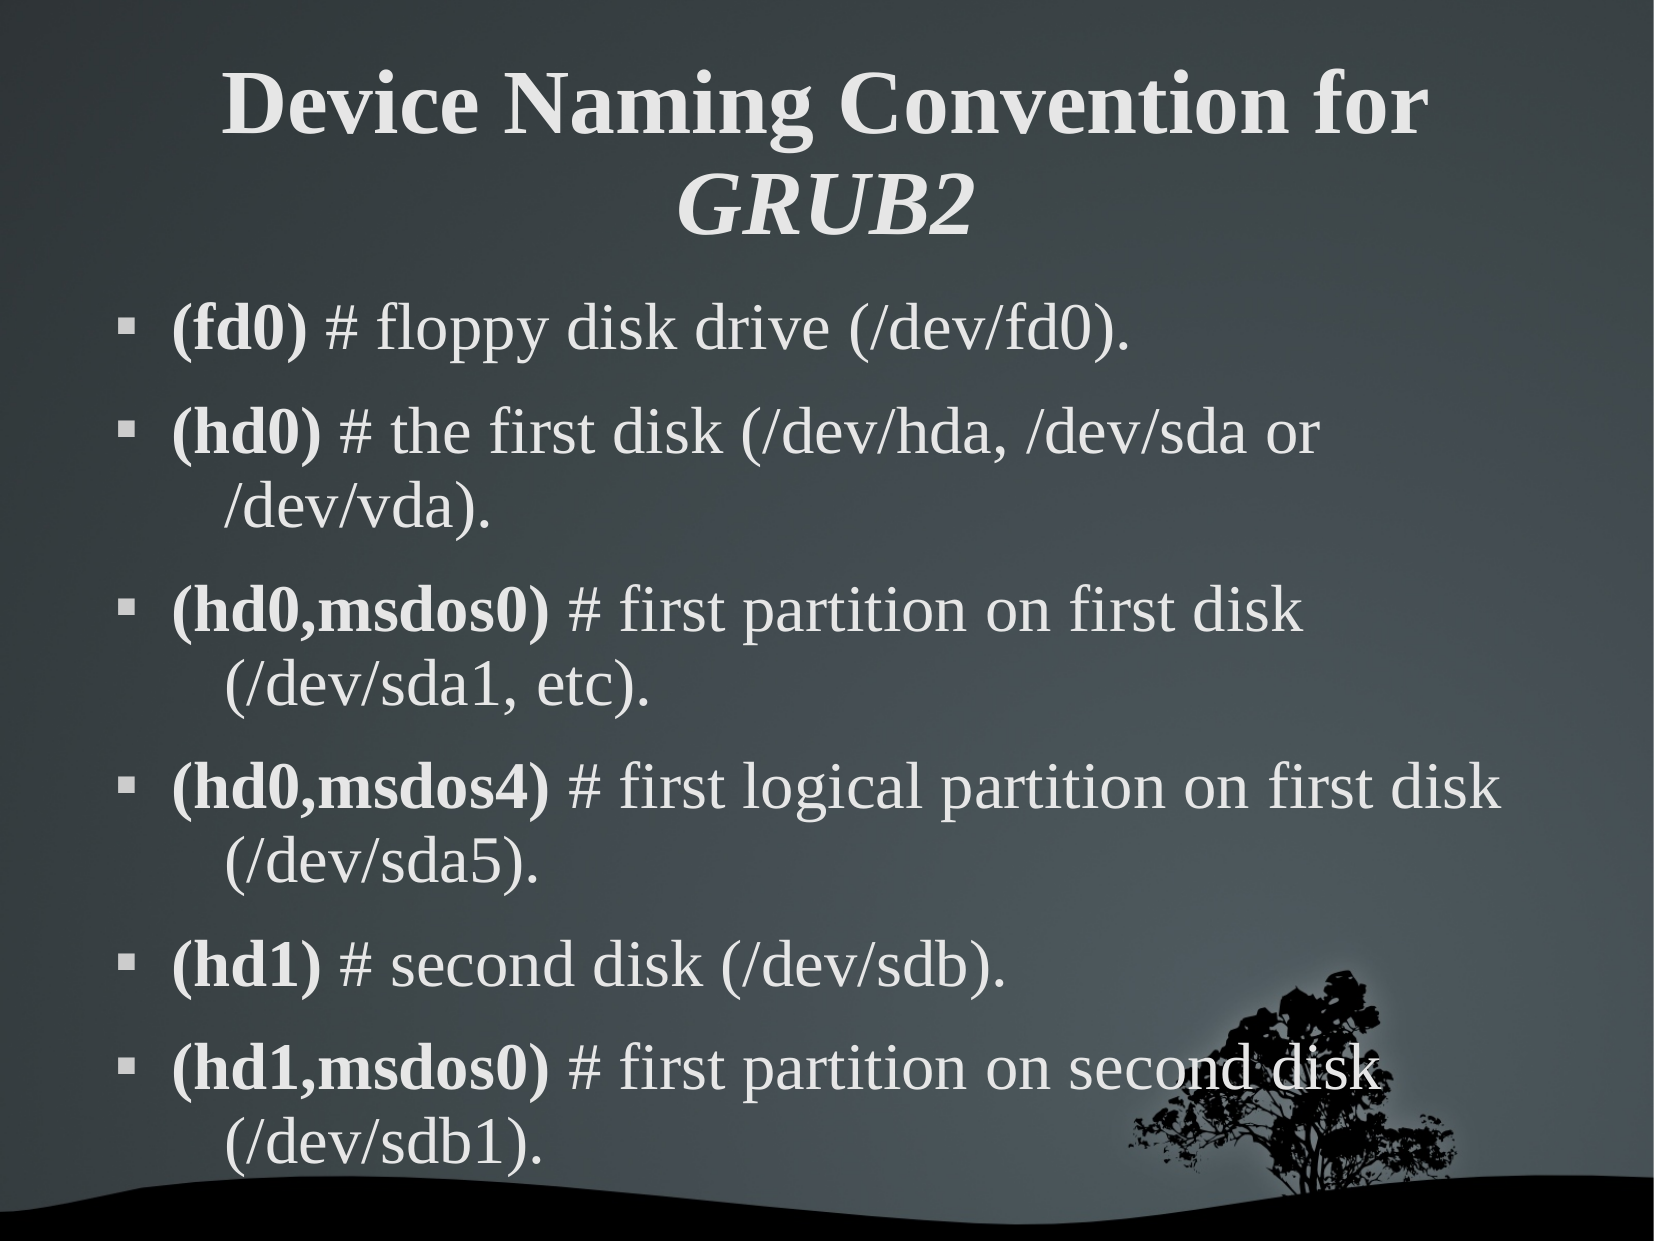

# Device Naming Convention for GRUB2
(fd0) # floppy disk drive (/dev/fd0).
(hd0) # the first disk (/dev/hda, /dev/sda or /dev/vda).
(hd0,msdos0) # first partition on first disk (/dev/sda1, etc).
(hd0,msdos4) # first logical partition on first disk (/dev/sda5).
(hd1) # second disk (/dev/sdb).
(hd1,msdos0) # first partition on second disk (/dev/sdb1).